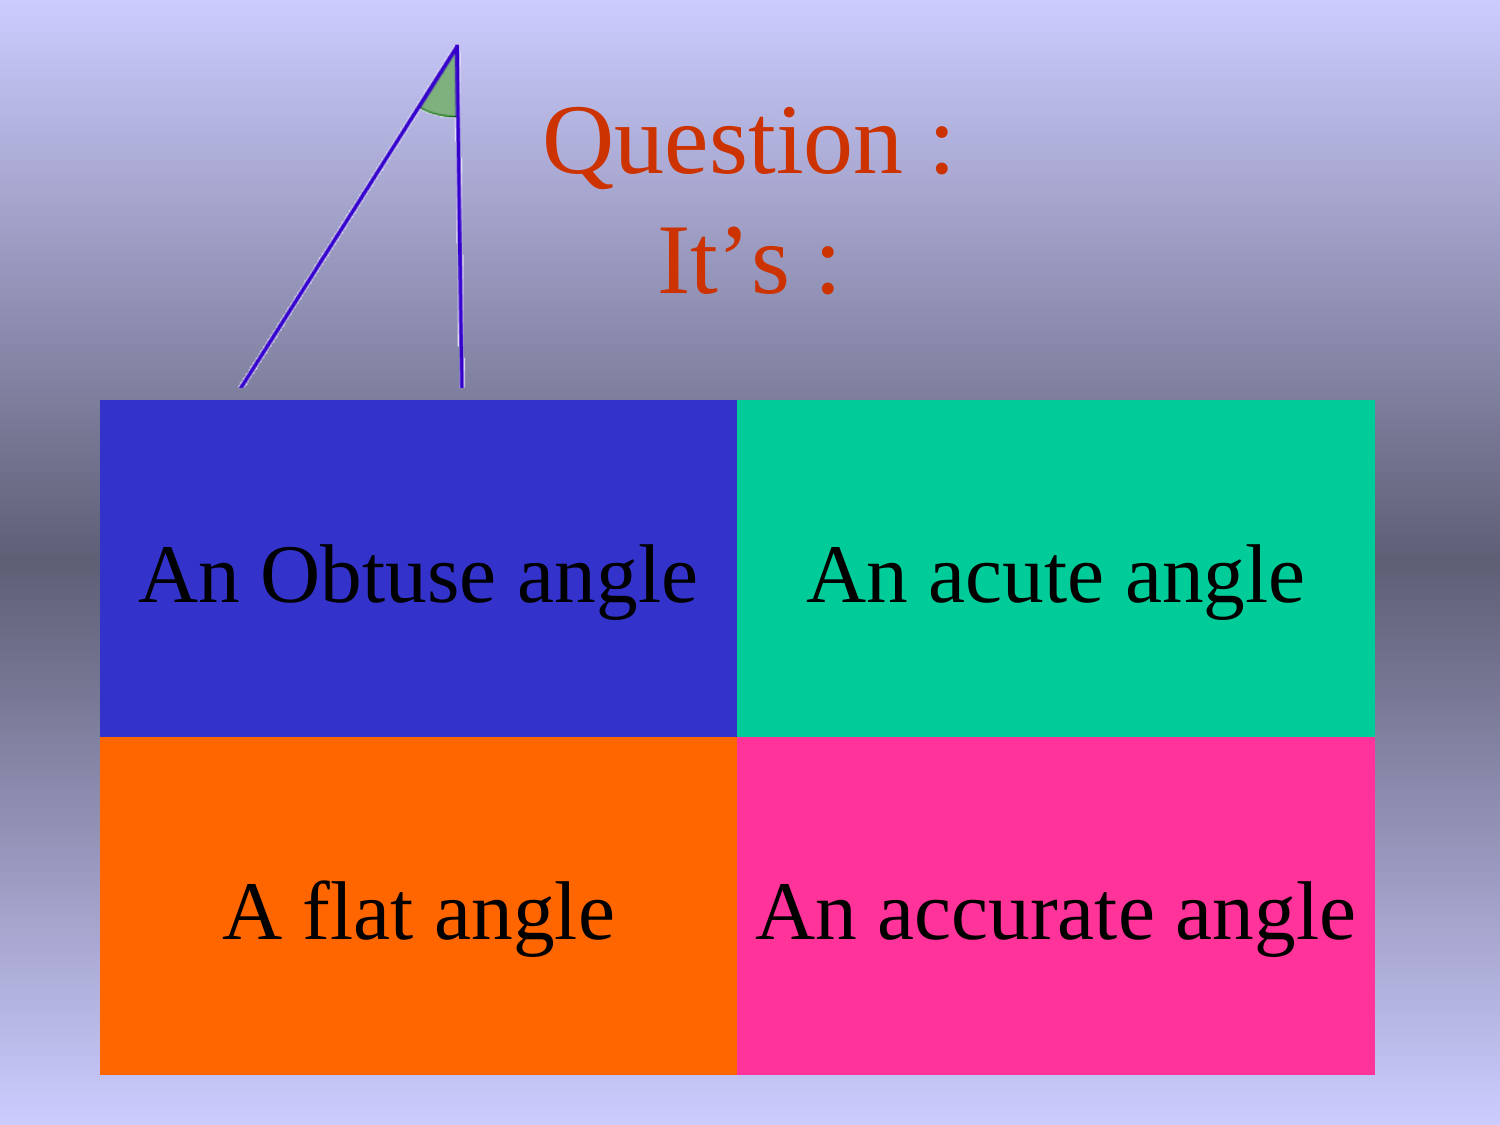

# Question : It’s :
| An Obtuse angle | An acute angle |
| --- | --- |
| A flat angle | An accurate angle |